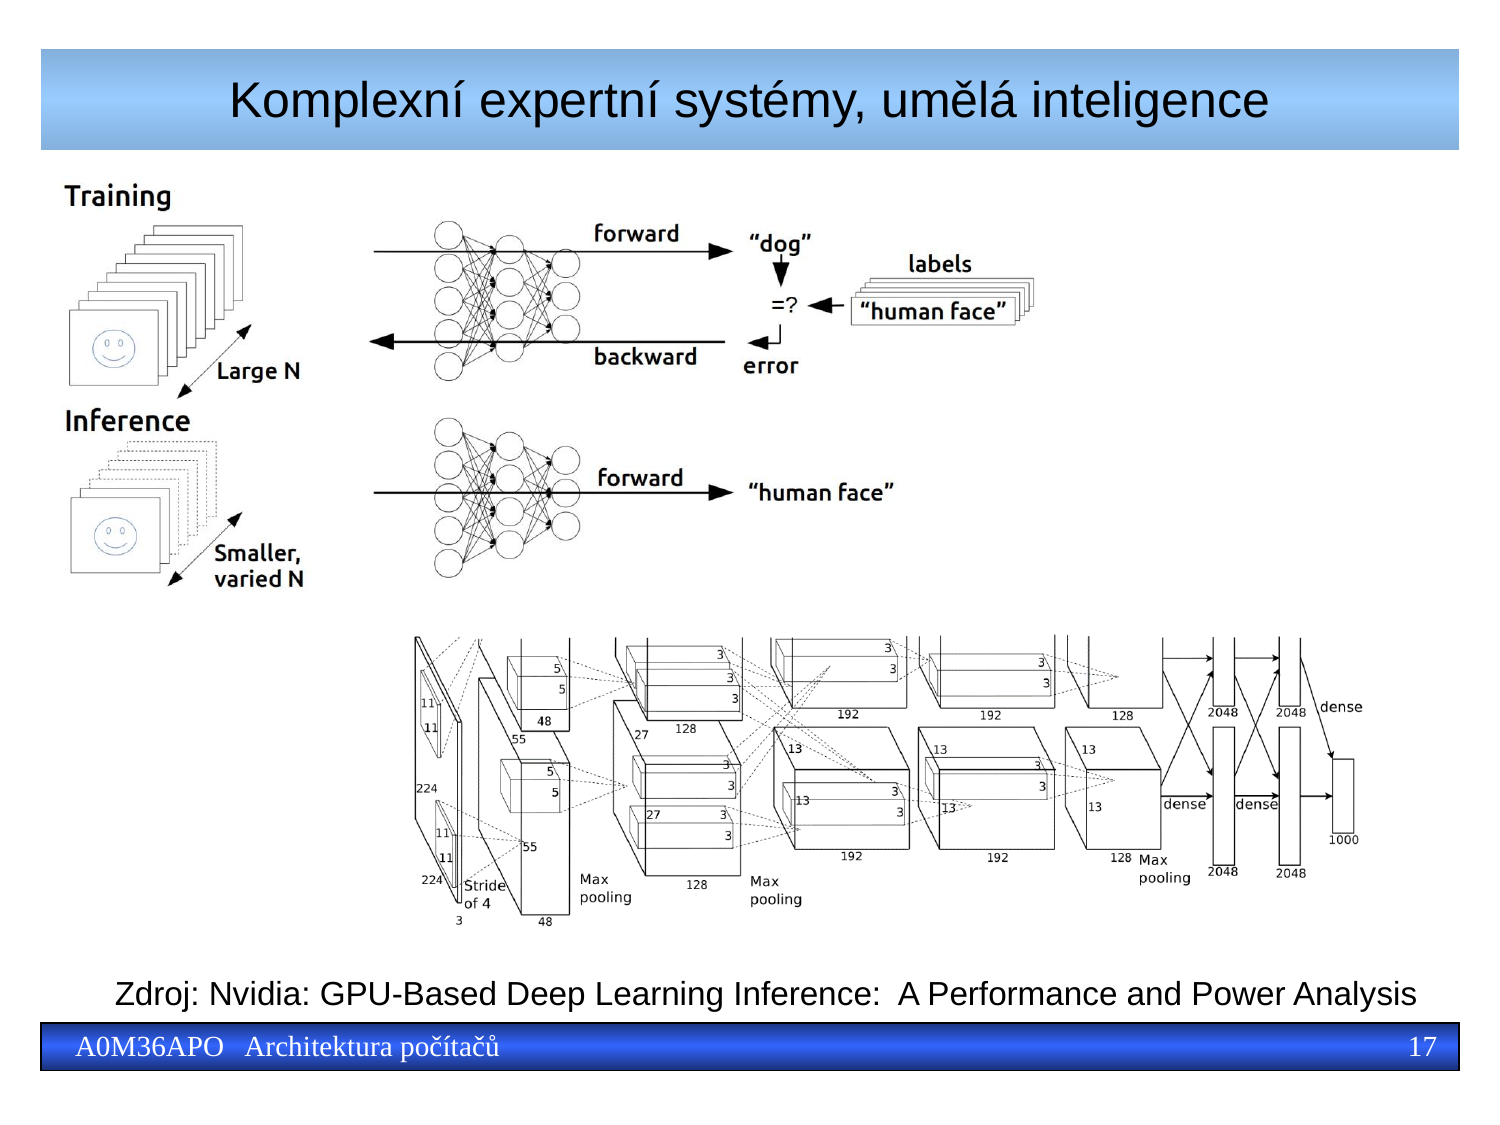

# Komplexní expertní systémy, umělá inteligence
Zdroj: Nvidia: GPU-Based Deep Learning Inference: A Performance and Power Analysis
A0M36APO Architektura počítačů
17